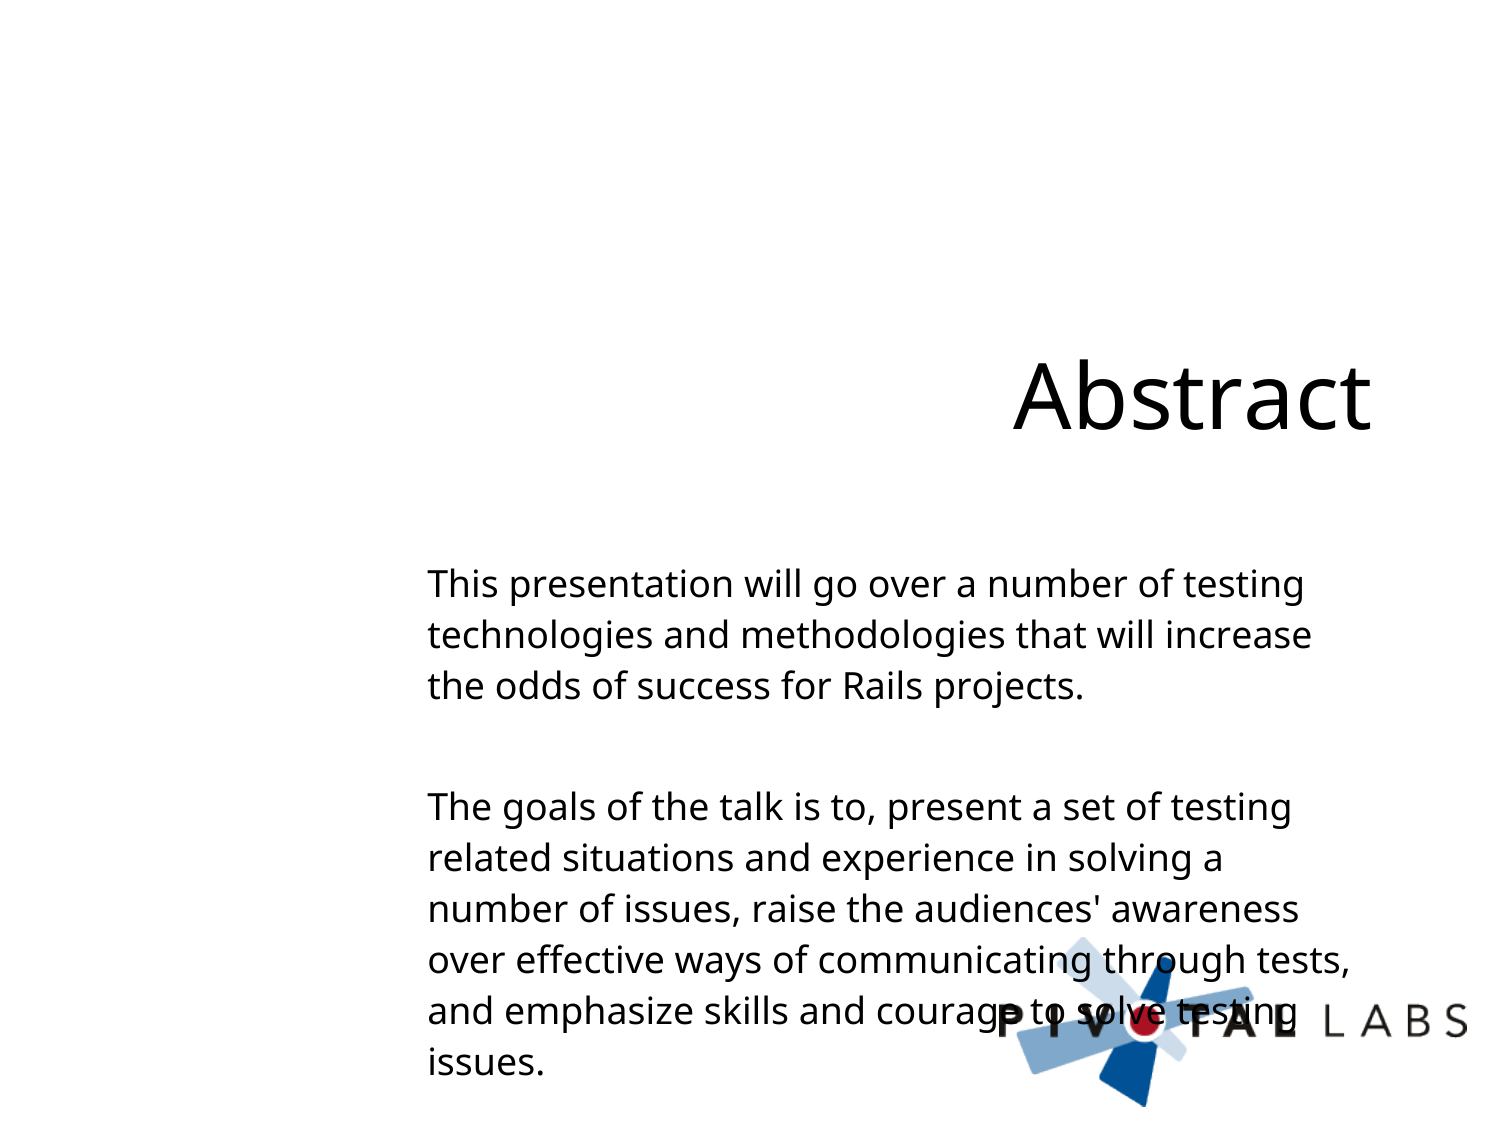

# Abstract
This presentation will go over a number of testing technologies and methodologies that will increase the odds of success for Rails projects.
The goals of the talk is to, present a set of testing related situations and experience in solving a number of issues, raise the audiences' awareness over effective ways of communicating through tests, and emphasize skills and courage to solve testing issues.